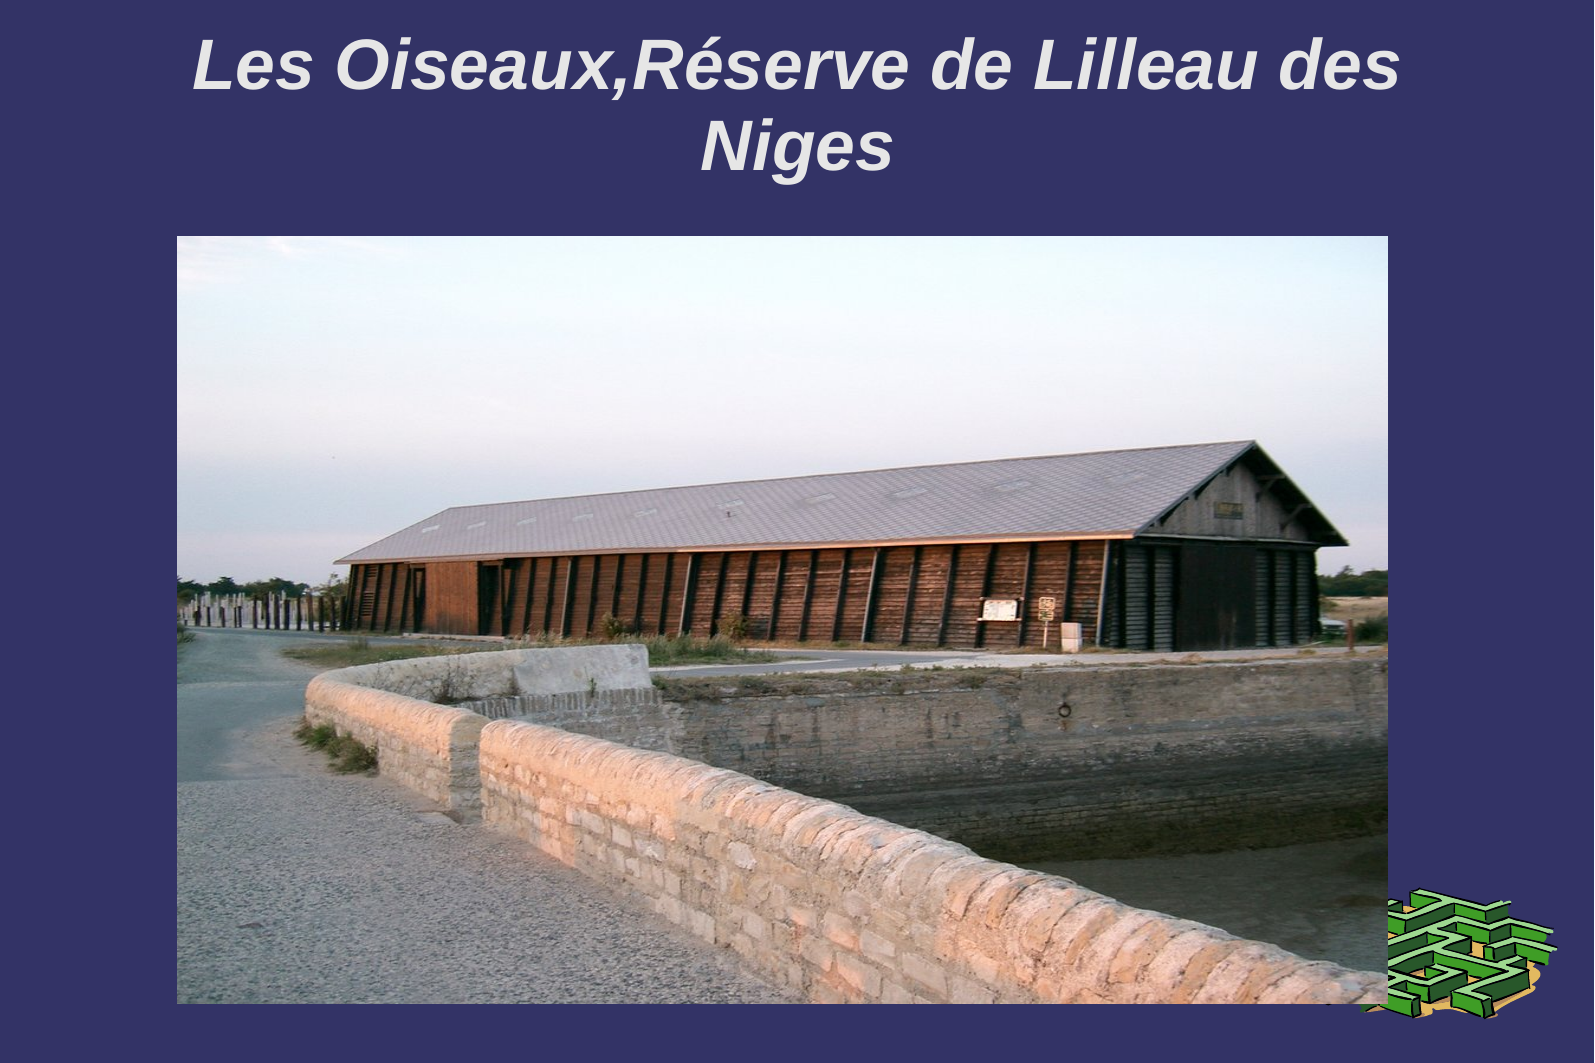

# Les Oiseaux,Réserve de Lilleau des Niges
Titre